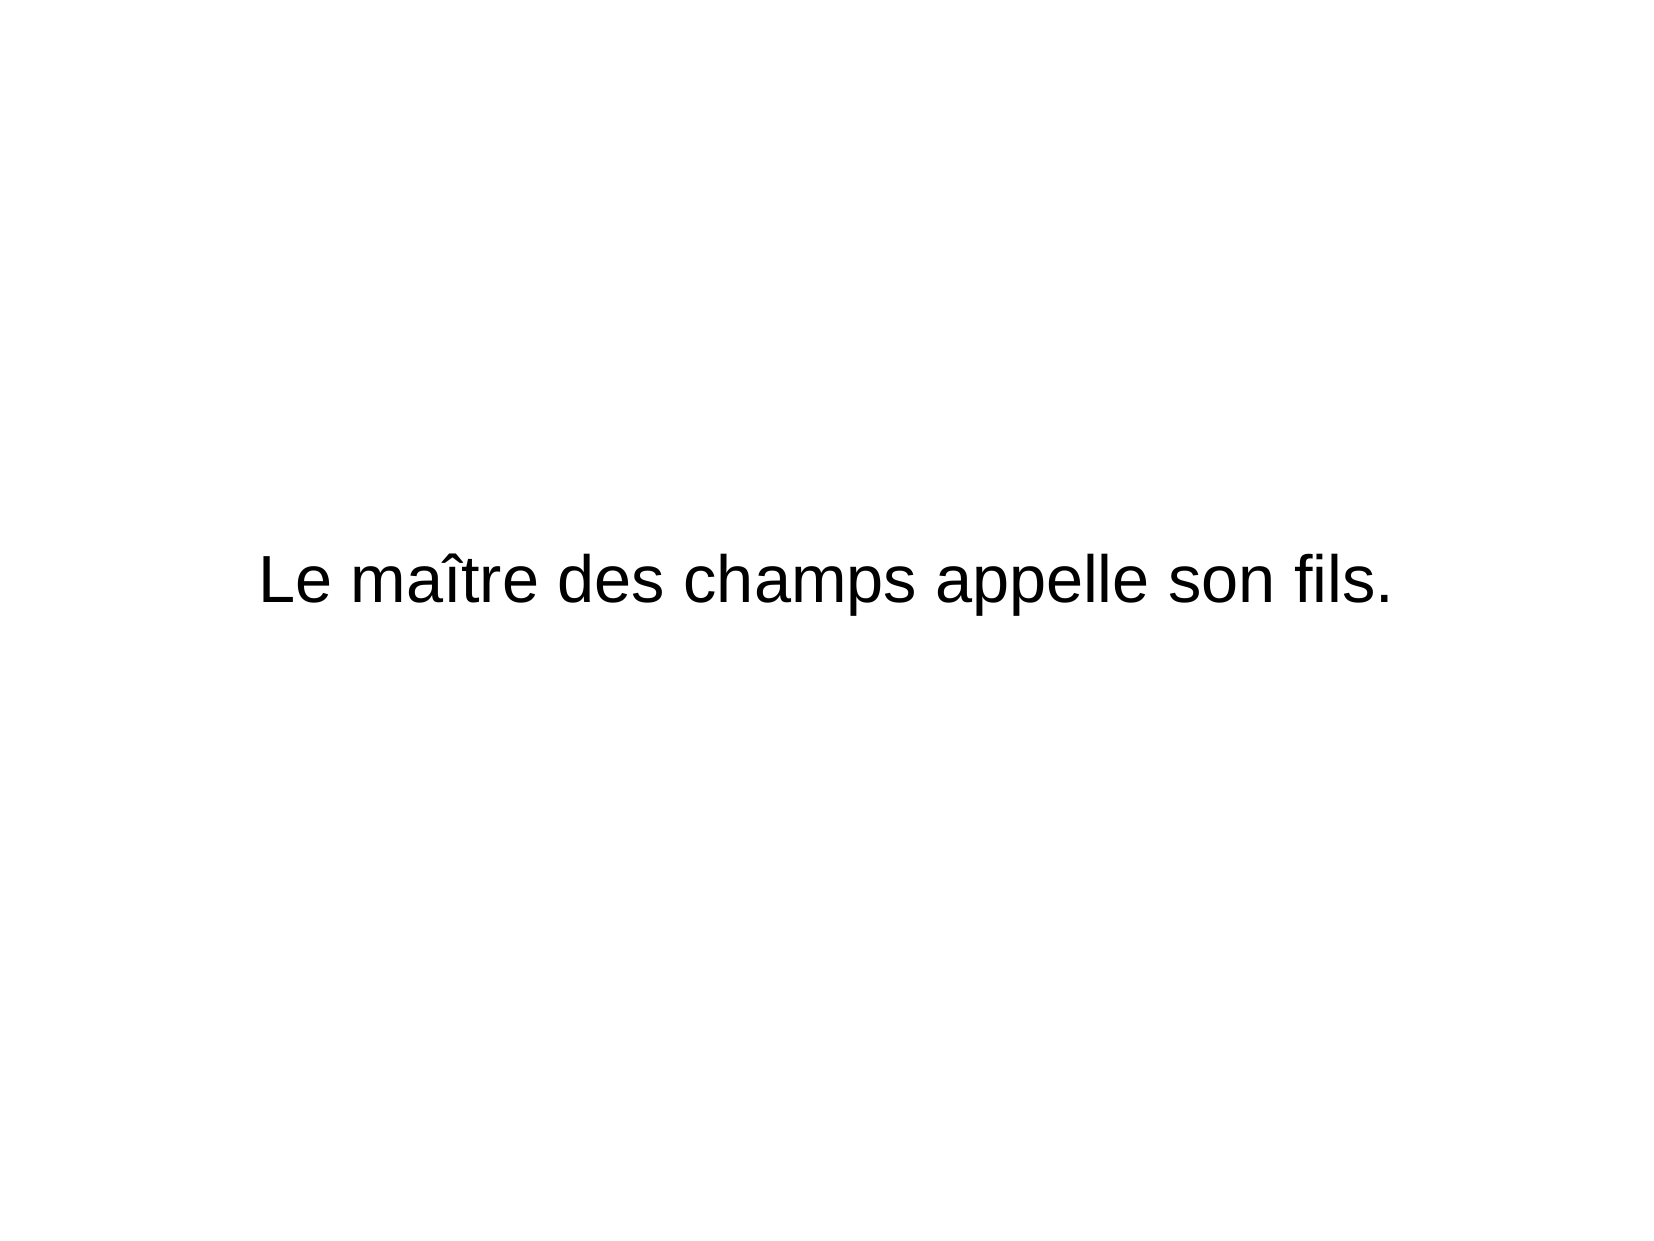

# Le maître des champs appelle son fils.